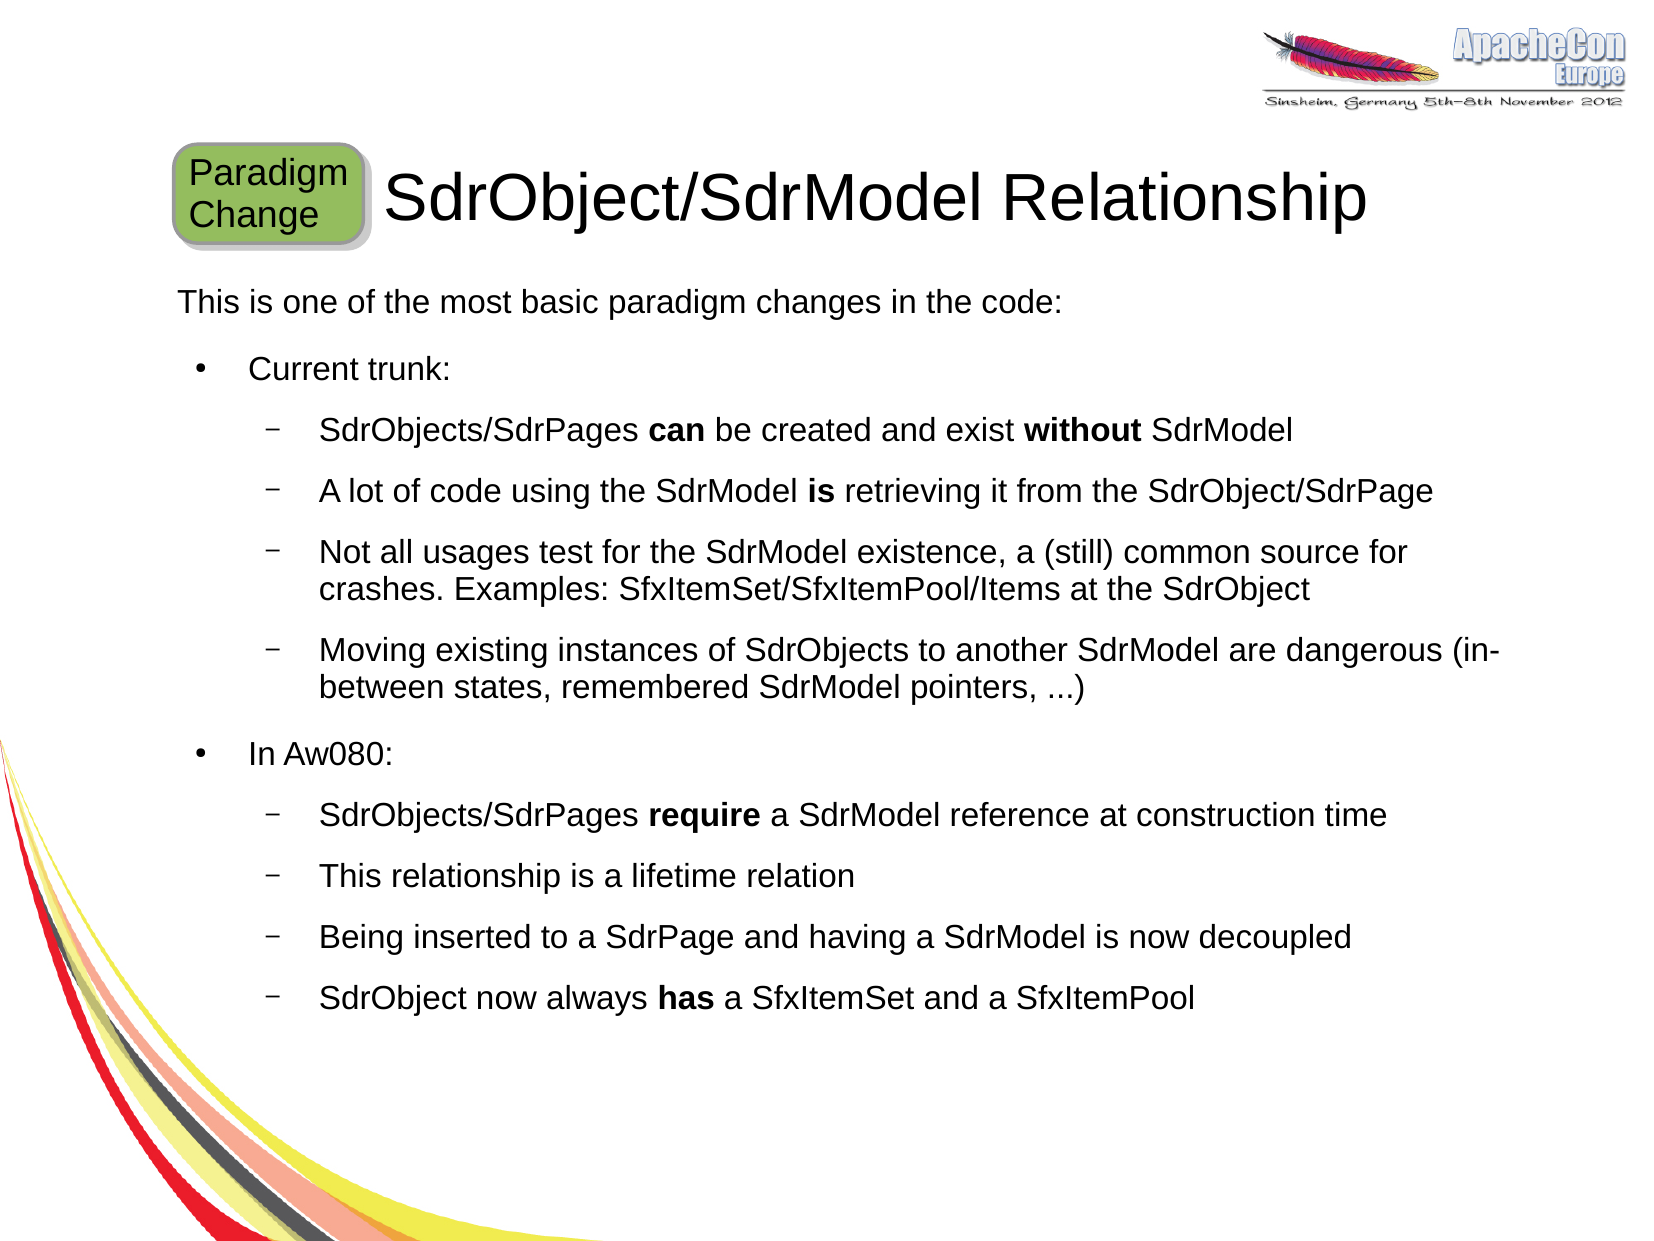

Paradigm
Change
# SdrObject/SdrModel Relationship
This is one of the most basic paradigm changes in the code:
Current trunk:
SdrObjects/SdrPages can be created and exist without SdrModel
A lot of code using the SdrModel is retrieving it from the SdrObject/SdrPage
Not all usages test for the SdrModel existence, a (still) common source for crashes. Examples: SfxItemSet/SfxItemPool/Items at the SdrObject
Moving existing instances of SdrObjects to another SdrModel are dangerous (in-between states, remembered SdrModel pointers, ...)
In Aw080:
SdrObjects/SdrPages require a SdrModel reference at construction time
This relationship is a lifetime relation
Being inserted to a SdrPage and having a SdrModel is now decoupled
SdrObject now always has a SfxItemSet and a SfxItemPool